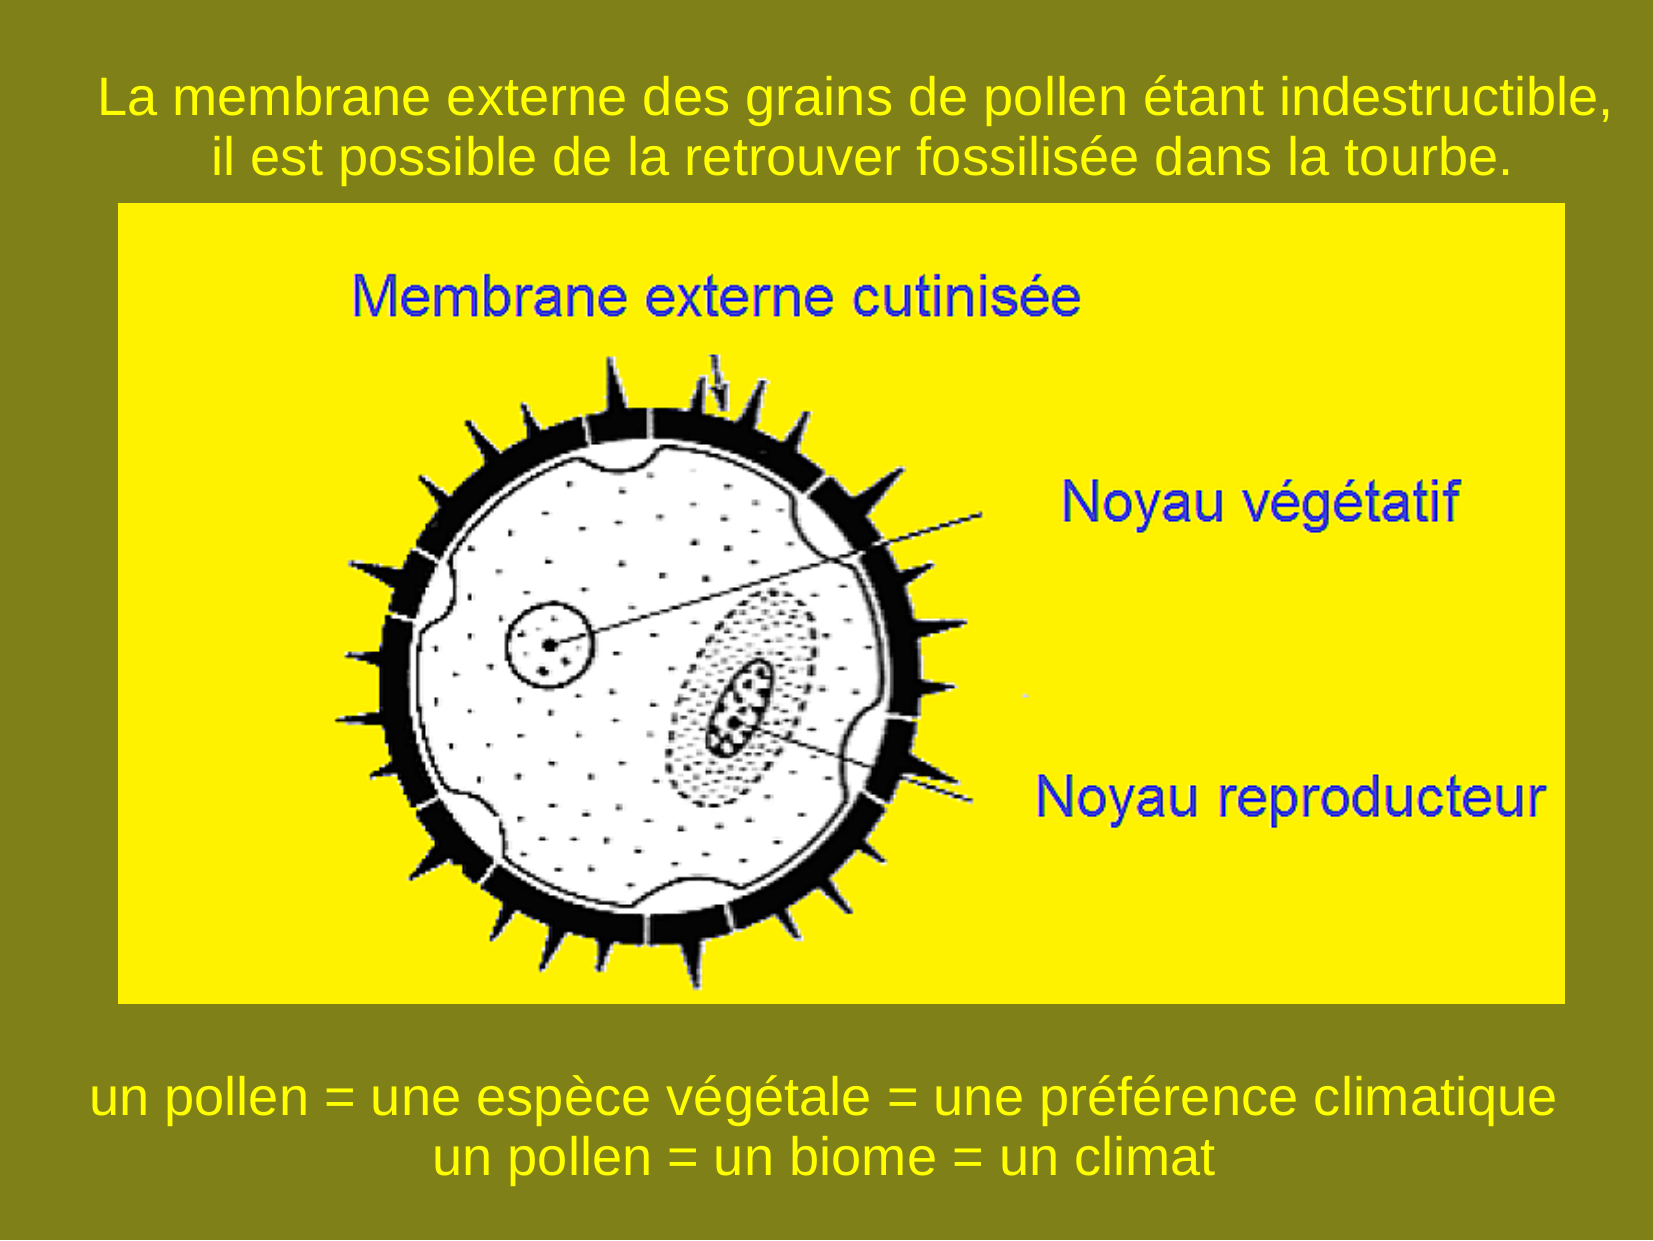

# La membrane externe des grains de pollen étant indestructible, il est possible de la retrouver fossilisée dans la tourbe.
un pollen = une espèce végétale = une préférence climatique
un pollen = un biome = un climat